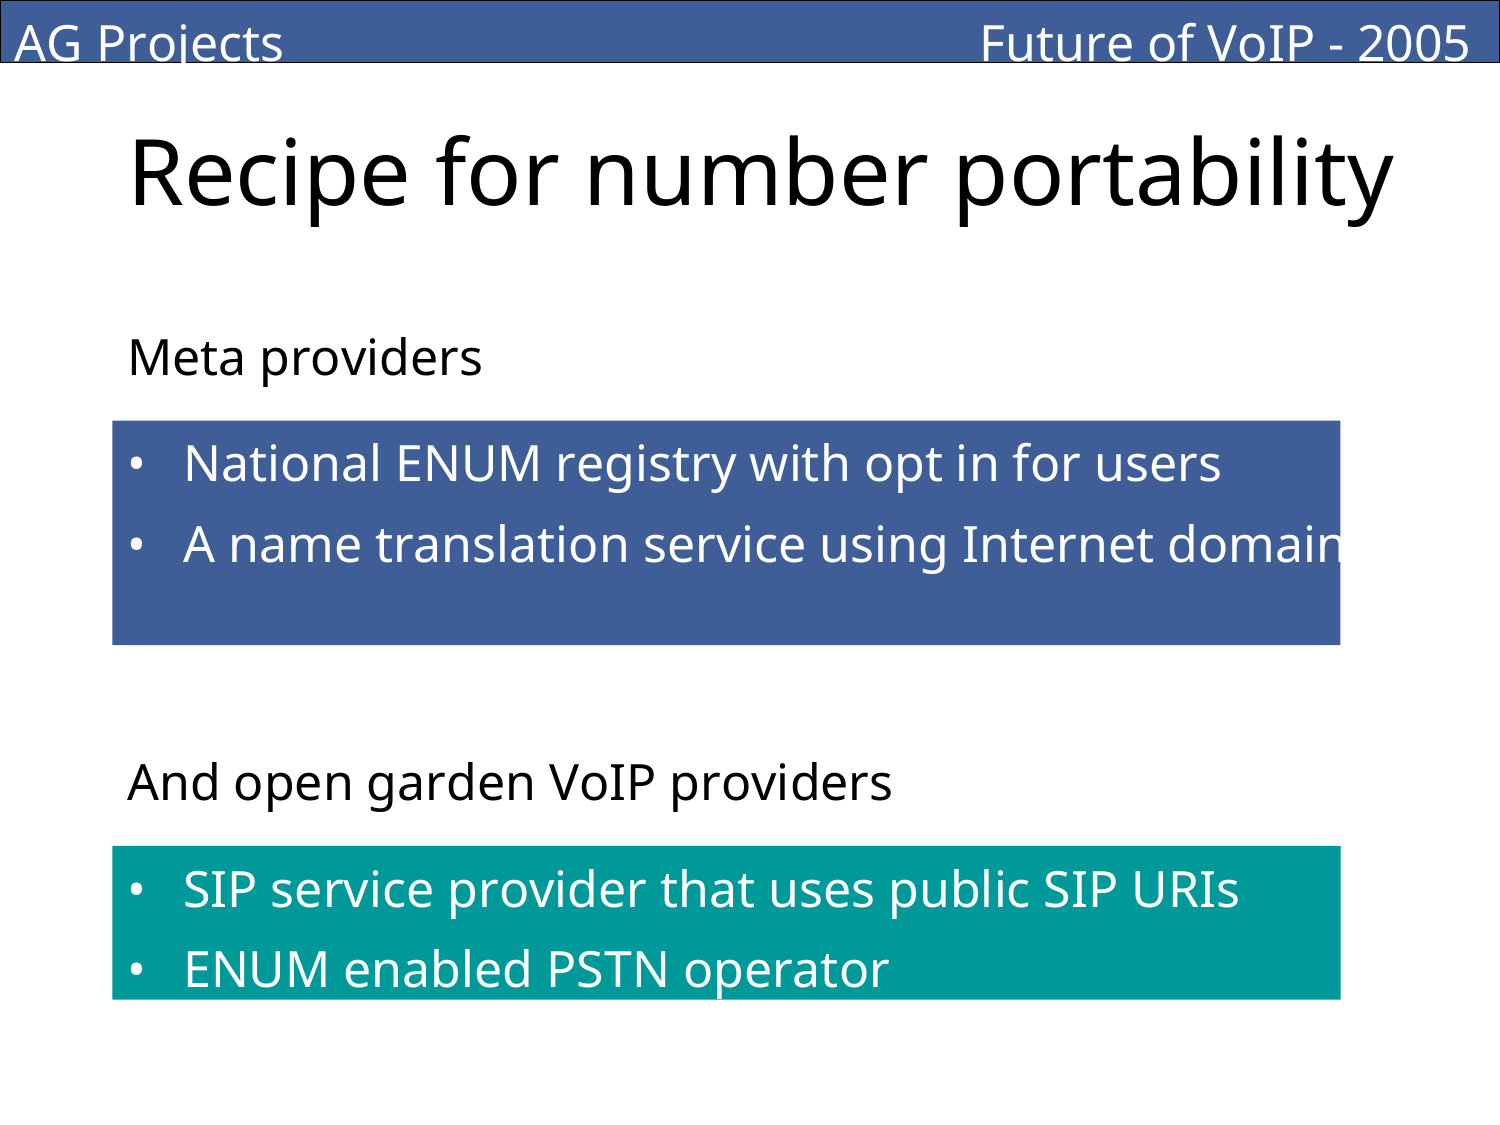

Recipe for number portability
Meta providers
National ENUM registry with opt in for users
A name translation service using Internet domain registration and a SIP Redirect service
And open garden VoIP providers
SIP service provider that uses public SIP URIs
ENUM enabled PSTN operator